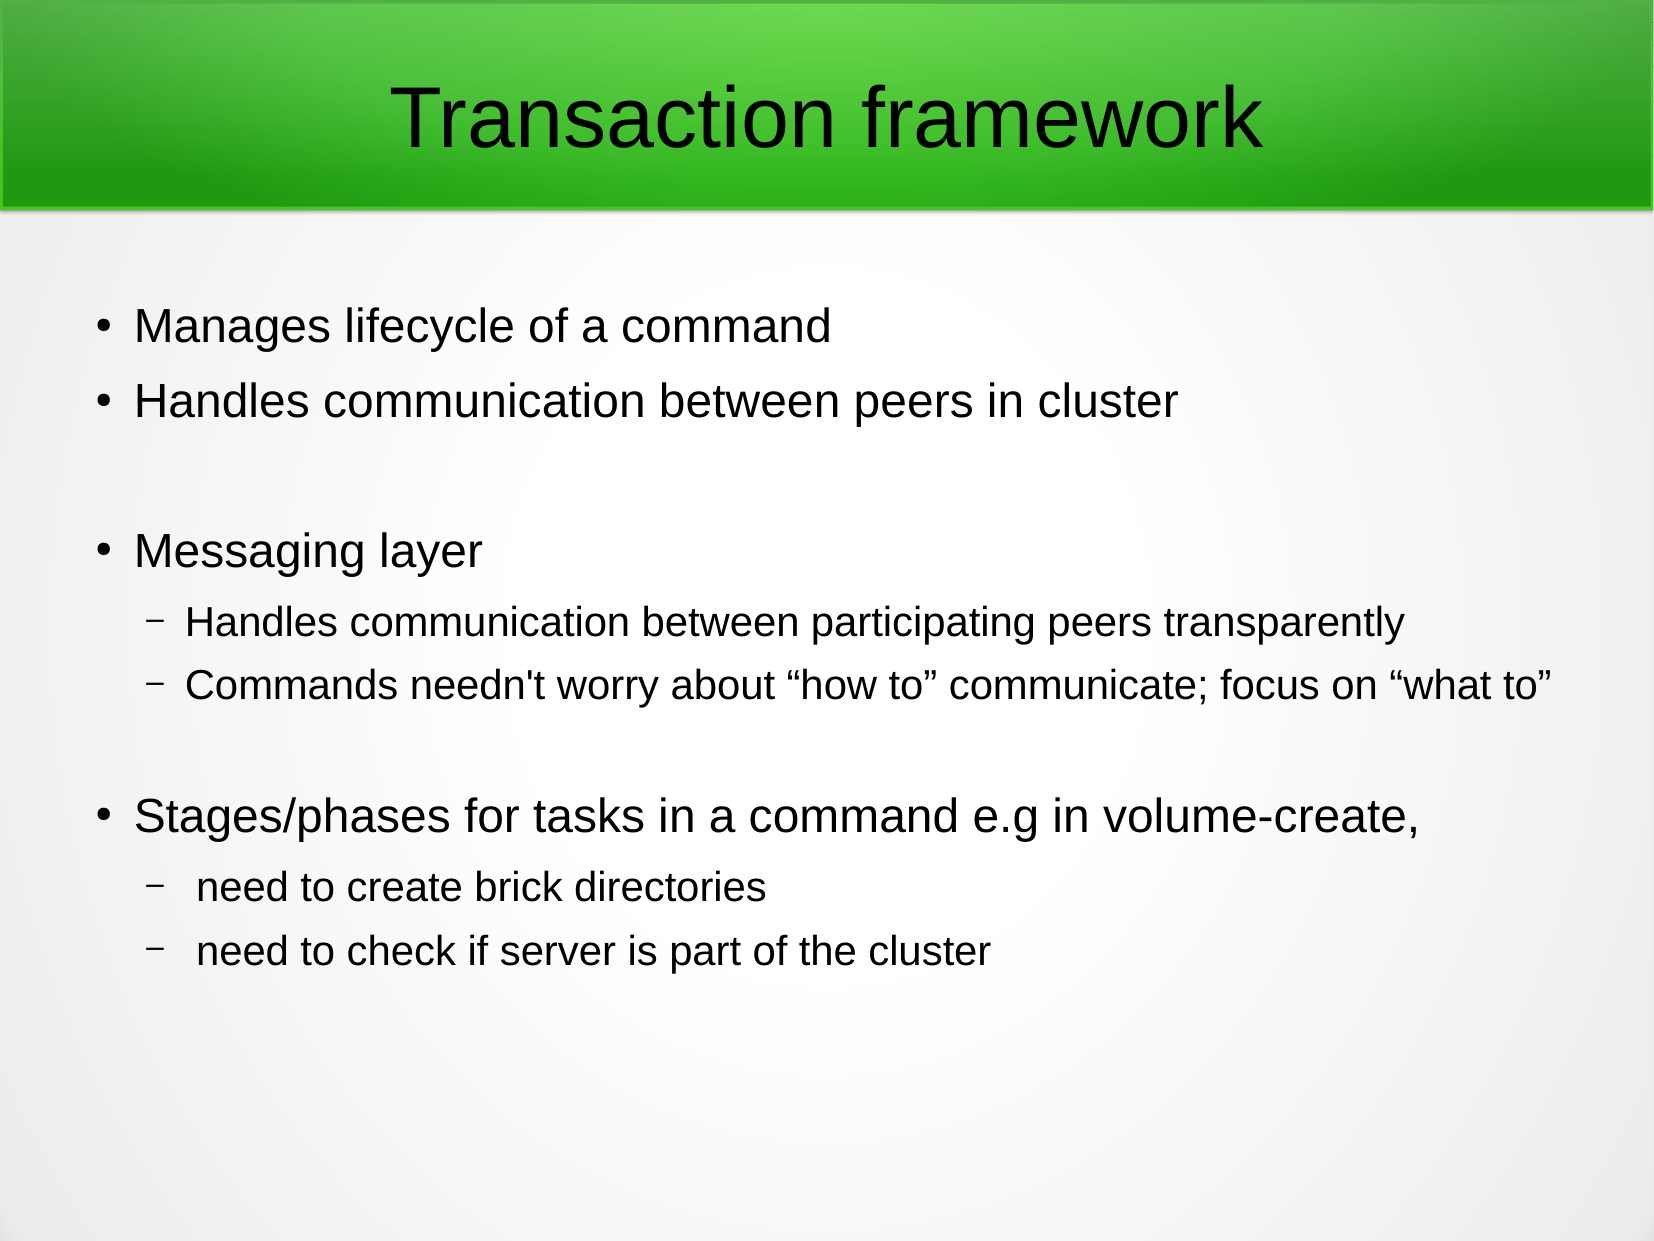

# Transaction framework
Manages lifecycle of a command
Handles communication between peers in cluster
Messaging layer
Handles communication between participating peers transparently
Commands needn't worry about “how to” communicate; focus on “what to”
Stages/phases for tasks in a command e.g in volume-create,
 need to create brick directories
 need to check if server is part of the cluster